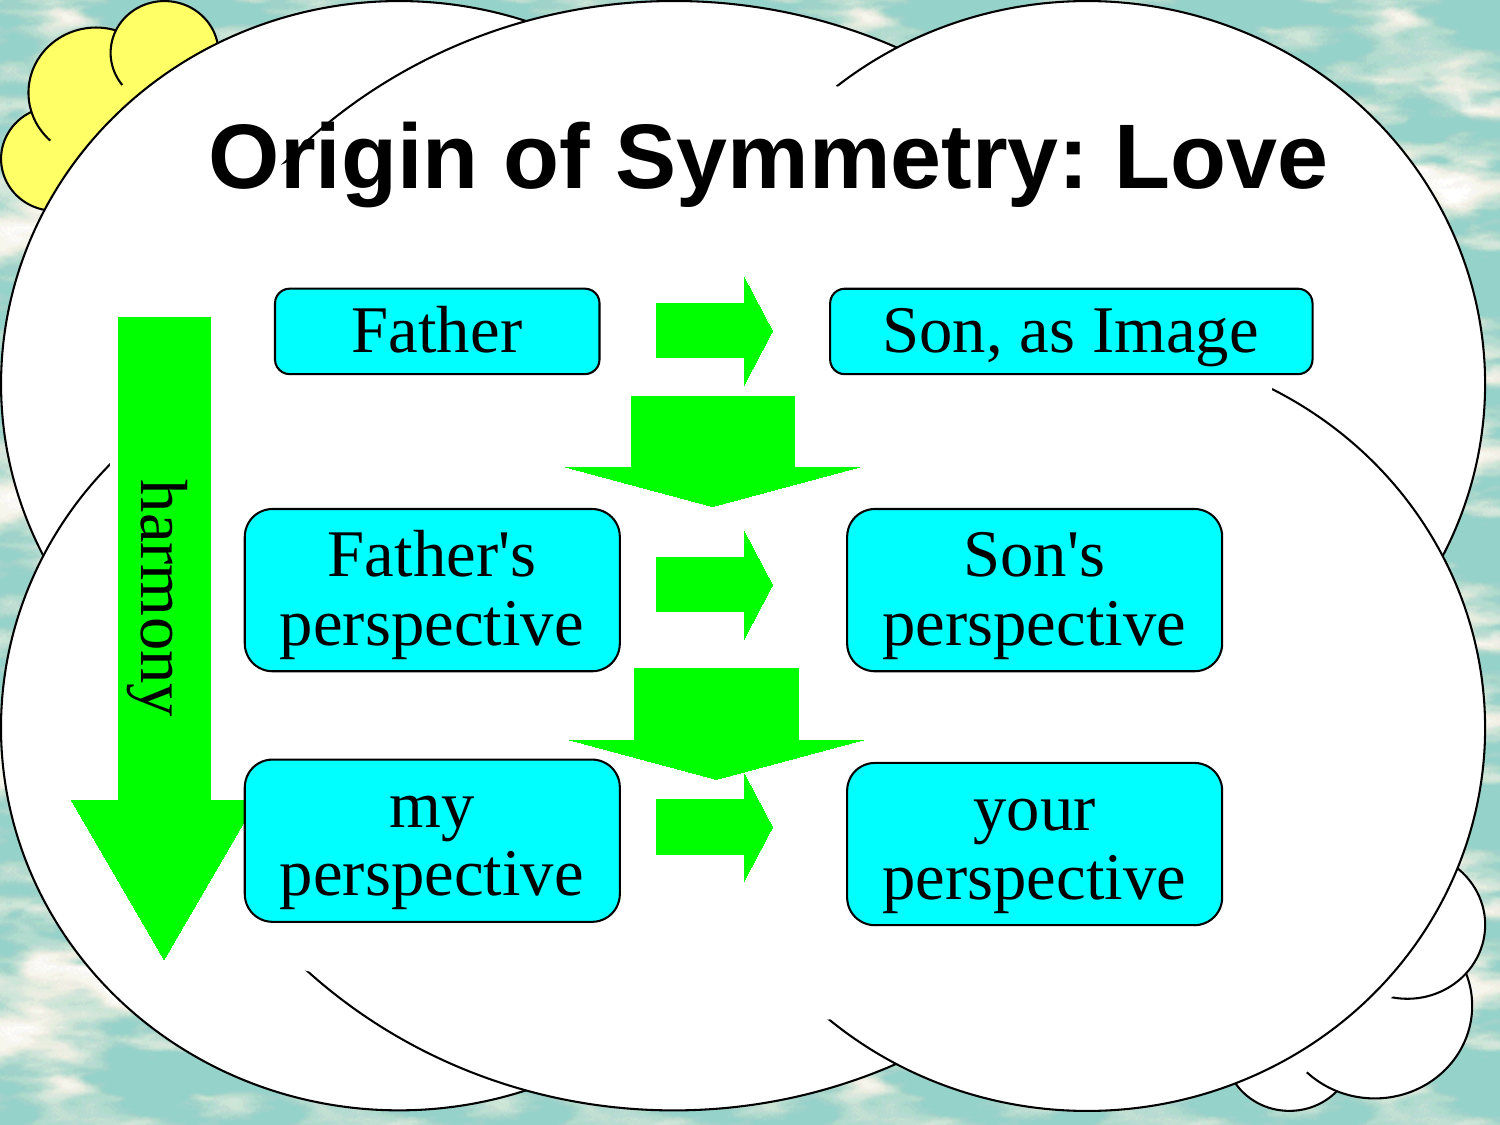

# Origin of Symmetry: Love
Father
Son, as Image
Father's
perspective
Son's
perspective
harmony
my
perspective
your
perspective